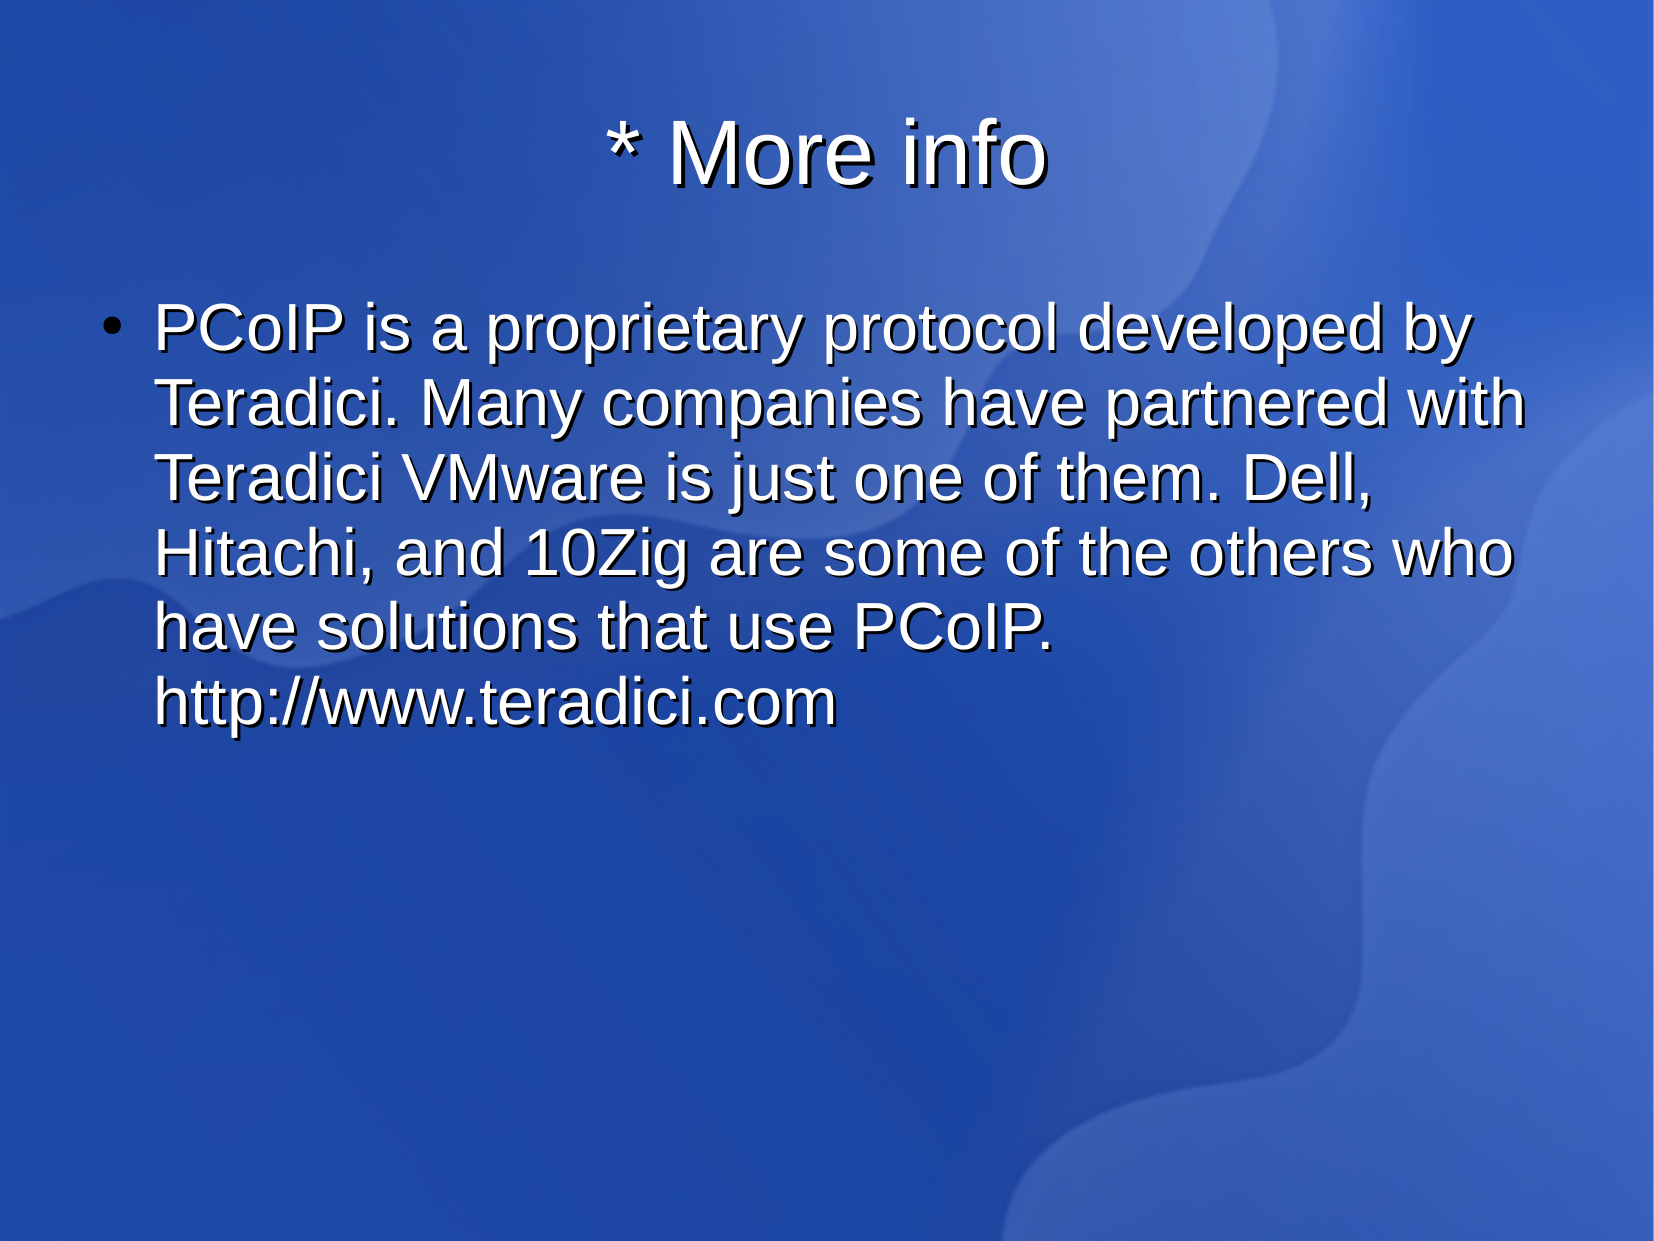

# * More info
PCoIP is a proprietary protocol developed by Teradici. Many companies have partnered with Teradici VMware is just one of them. Dell, Hitachi, and 10Zig are some of the others who have solutions that use PCoIP. http://www.teradici.com